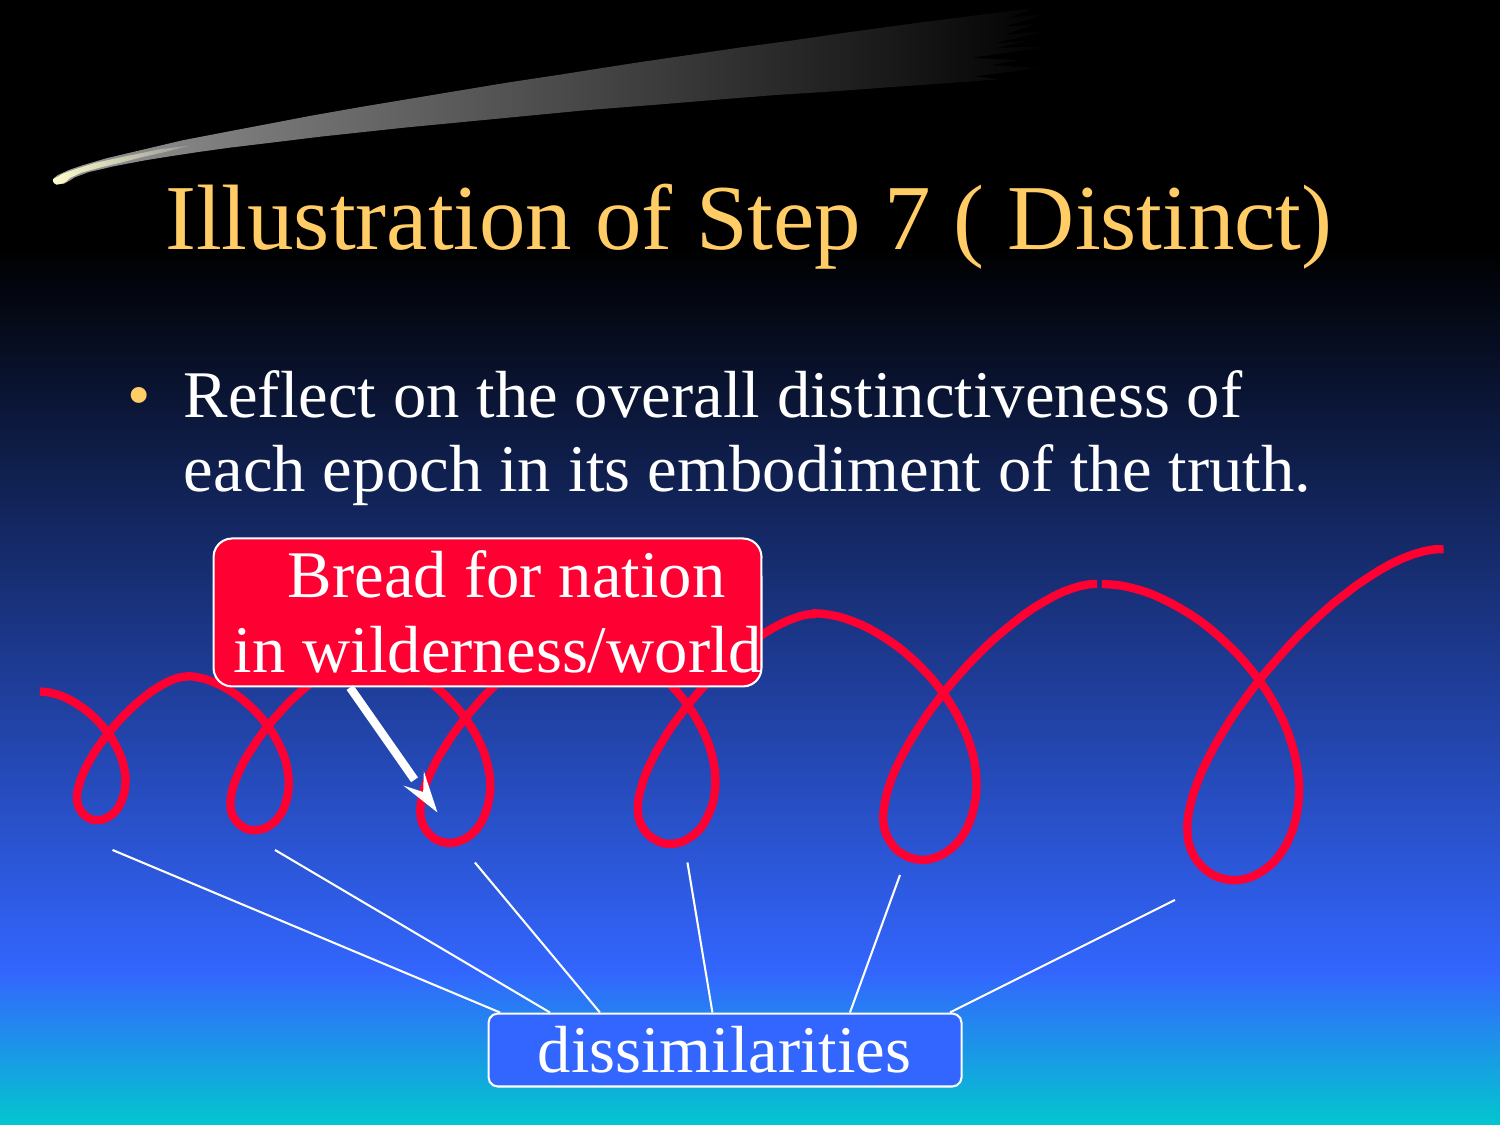

# Illustration of Step 7 ( Distinct)
Reflect on the overall distinctiveness of each epoch in its embodiment of the truth.
Bread for nation
in wilderness/world
dissimilarities